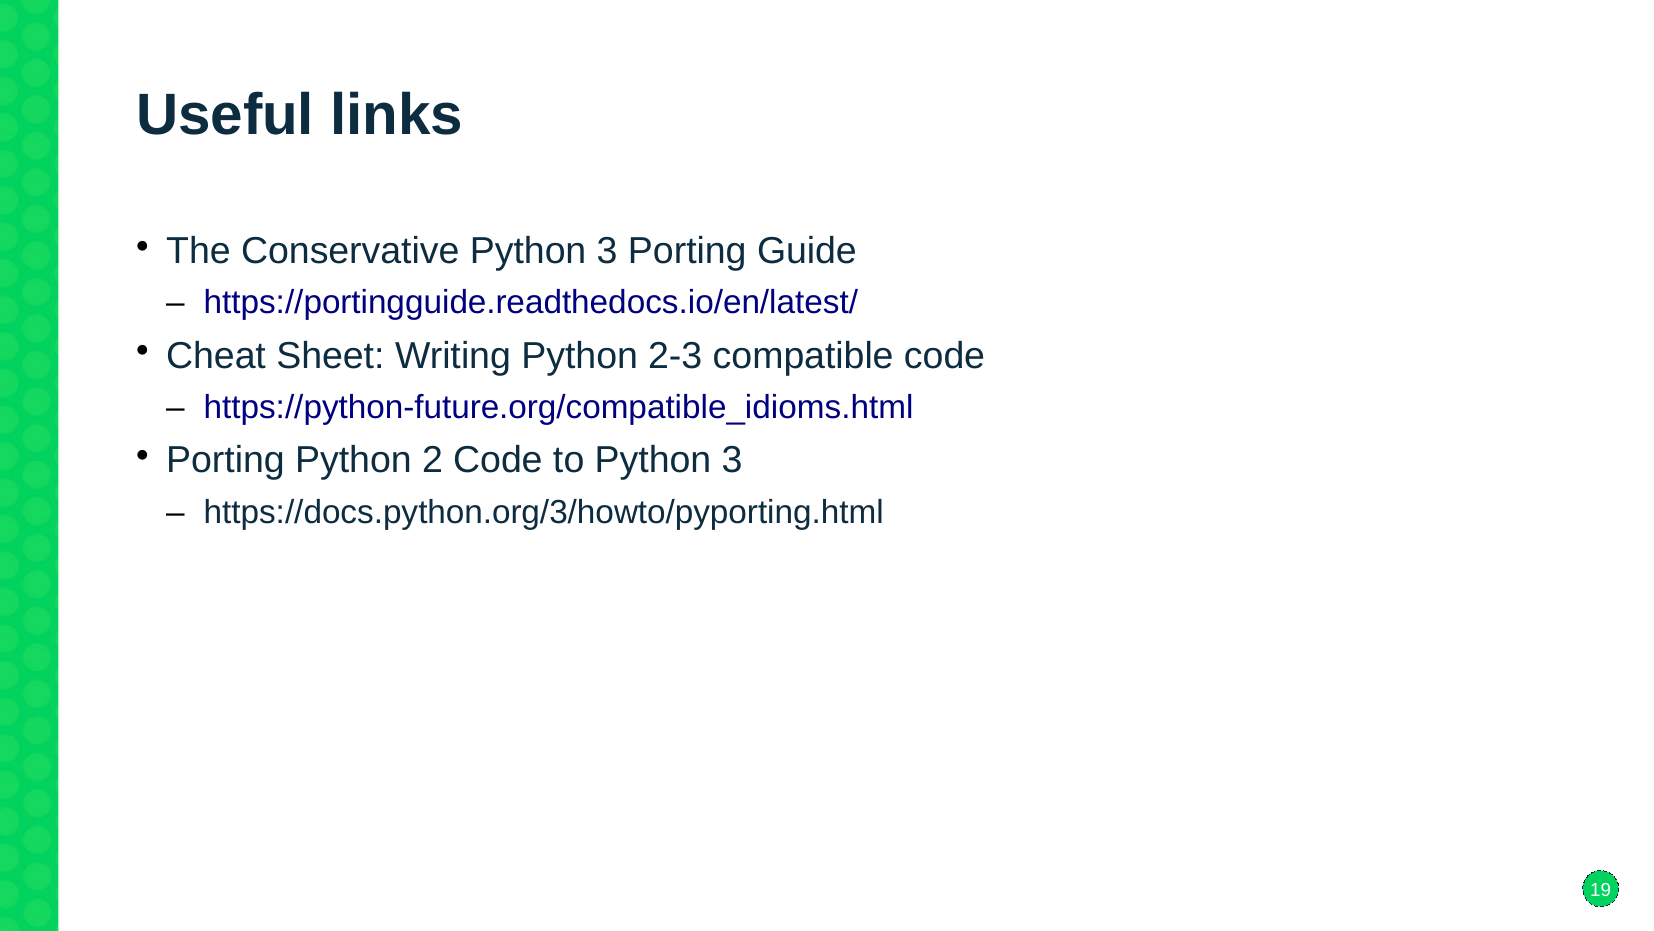

# Useful links
The Conservative Python 3 Porting Guide
https://portingguide.readthedocs.io/en/latest/
Cheat Sheet: Writing Python 2-3 compatible code
https://python-future.org/compatible_idioms.html
Porting Python 2 Code to Python 3
https://docs.python.org/3/howto/pyporting.html
19